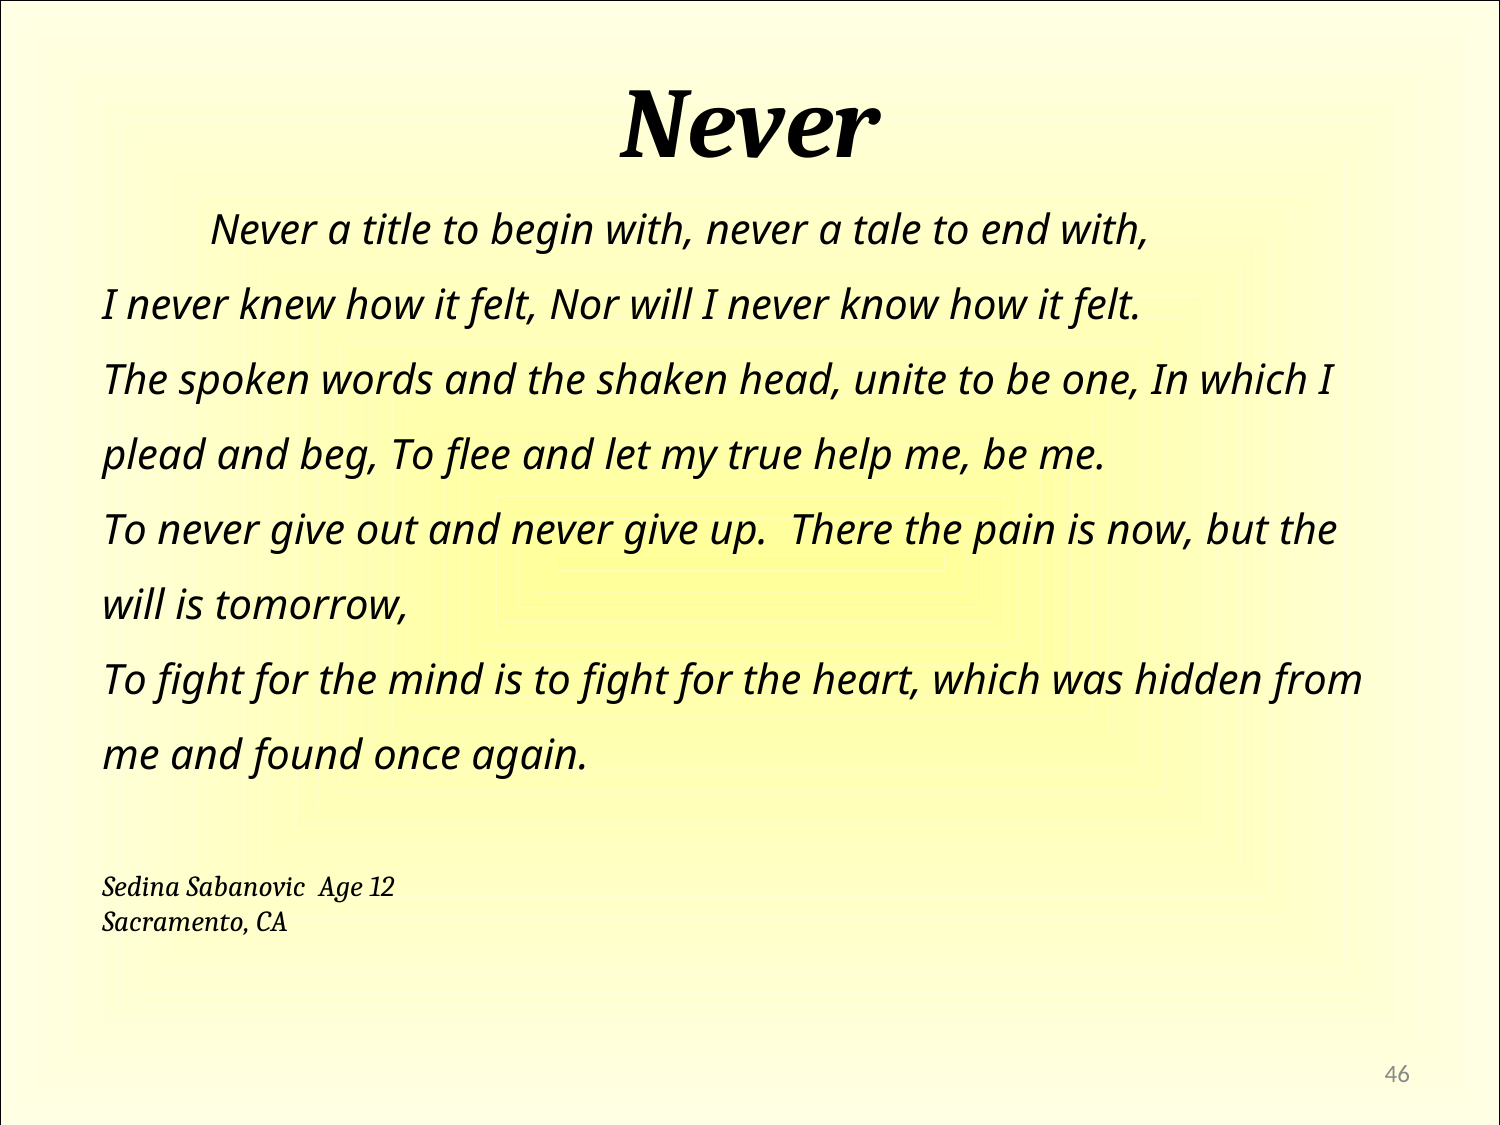

Never
 Never a title to begin with, never a tale to end with,
I never knew how it felt, Nor will I never know how it felt.
The spoken words and the shaken head, unite to be one, In which I plead and beg, To flee and let my true help me, be me.
To never give out and never give up. There the pain is now, but the will is tomorrow,
To fight for the mind is to fight for the heart, which was hidden from me and found once again.
Sedina Sabanovic Age 12
Sacramento, CA